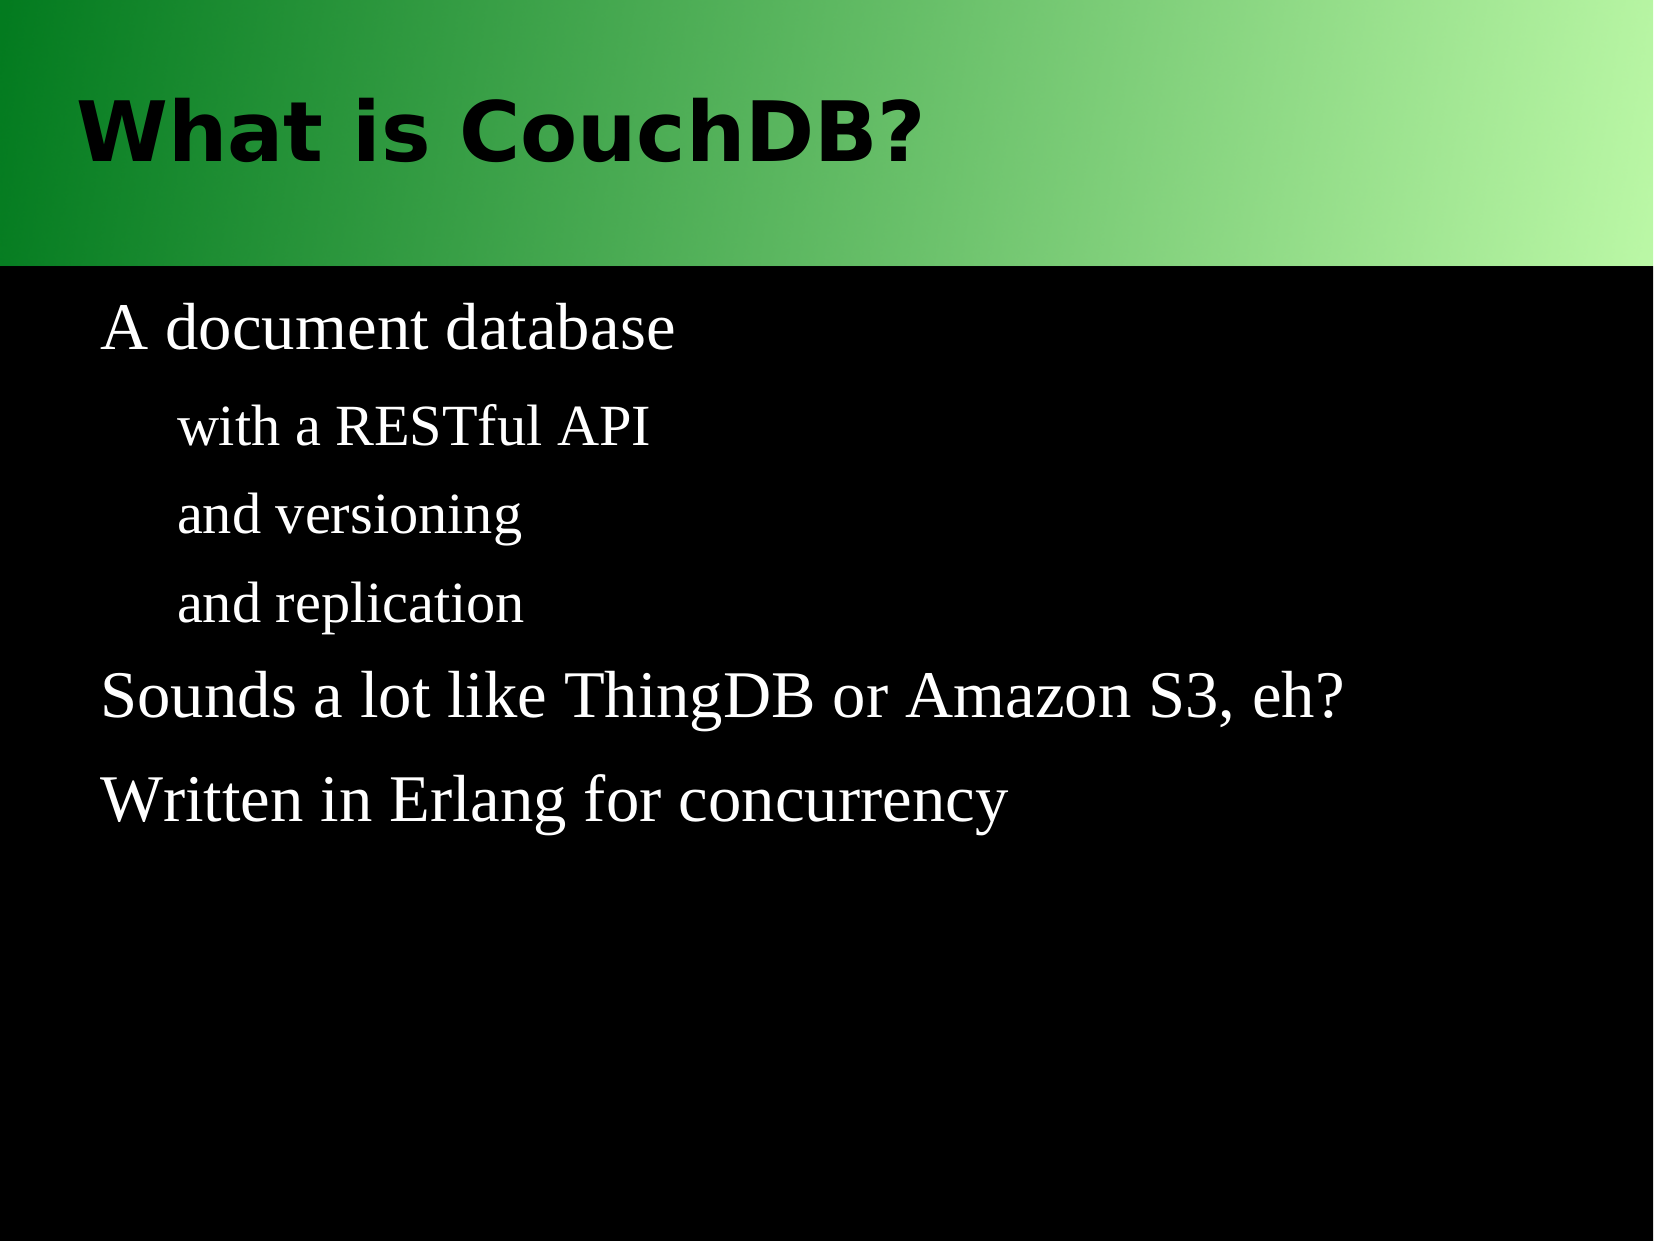

# What is CouchDB?
A document database
with a RESTful API
and versioning
and replication
Sounds a lot like ThingDB or Amazon S3, eh?
Written in Erlang for concurrency